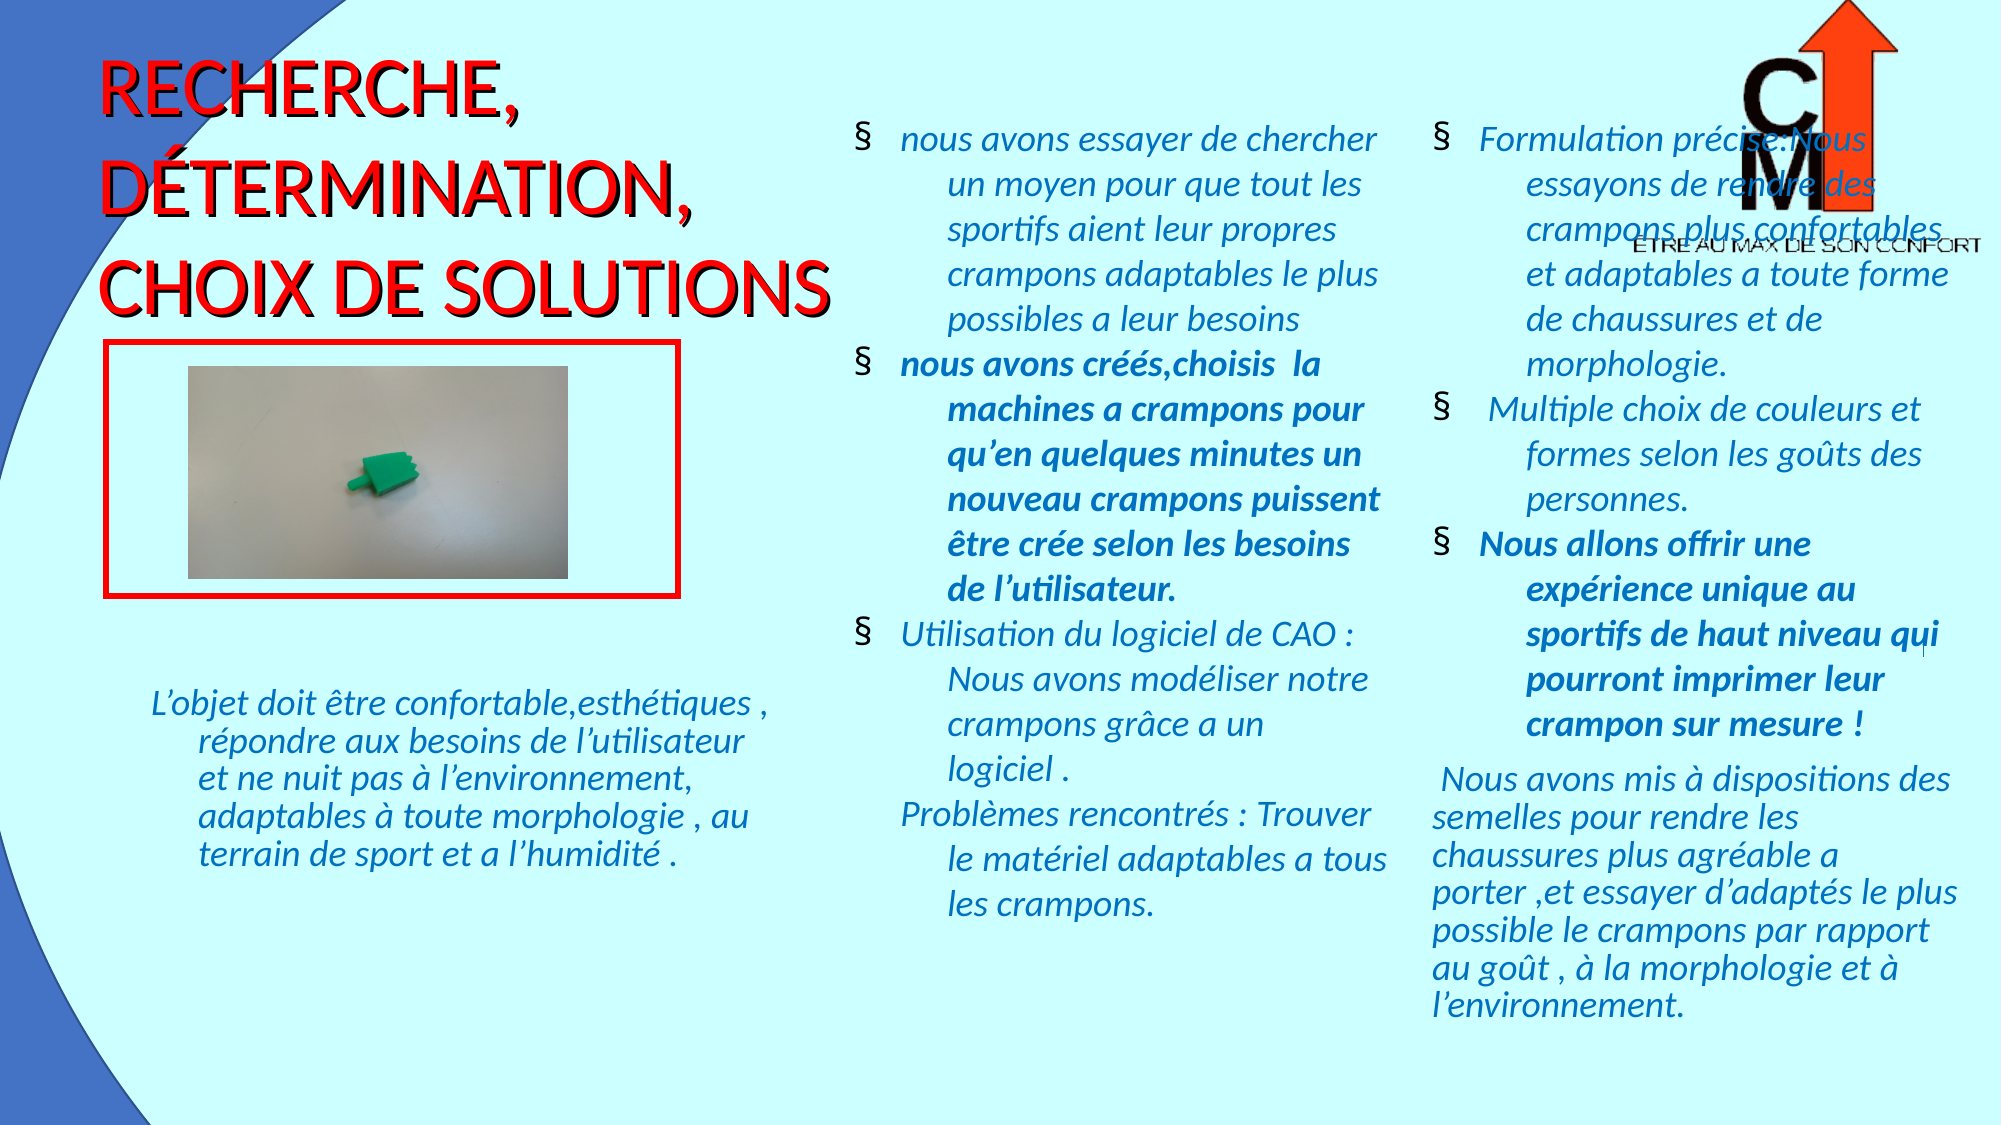

RECHERCHE,
DÉTERMINATION,
CHOIX DE SOLUTIONS
nous avons essayer de chercher un moyen pour que tout les sportifs aient leur propres crampons adaptables le plus possibles a leur besoins
nous avons créés,choisis la machines a crampons pour qu’en quelques minutes un nouveau crampons puissent être crée selon les besoins de l’utilisateur.
Utilisation du logiciel de CAO : Nous avons modéliser notre crampons grâce a un logiciel .
Problèmes rencontrés : Trouver le matériel adaptables a tous les crampons.
Formulation précise:Nous essayons de rendre des crampons plus confortables et adaptables a toute forme de chaussures et de morphologie.
 Multiple choix de couleurs et formes selon les goûts des personnes.
Nous allons offrir une expérience unique au sportifs de haut niveau qui pourront imprimer leur crampon sur mesure !
L’objet doit être confortable,esthétiques , répondre aux besoins de l’utilisateur et ne nuit pas à l’environnement, adaptables à toute morphologie , au terrain de sport et a l’humidité .
 Nous avons mis à dispositions des semelles pour rendre les chaussures plus agréable a porter ,et essayer d’adaptés le plus possible le crampons par rapport au goût , à la morphologie et à l’environnement.